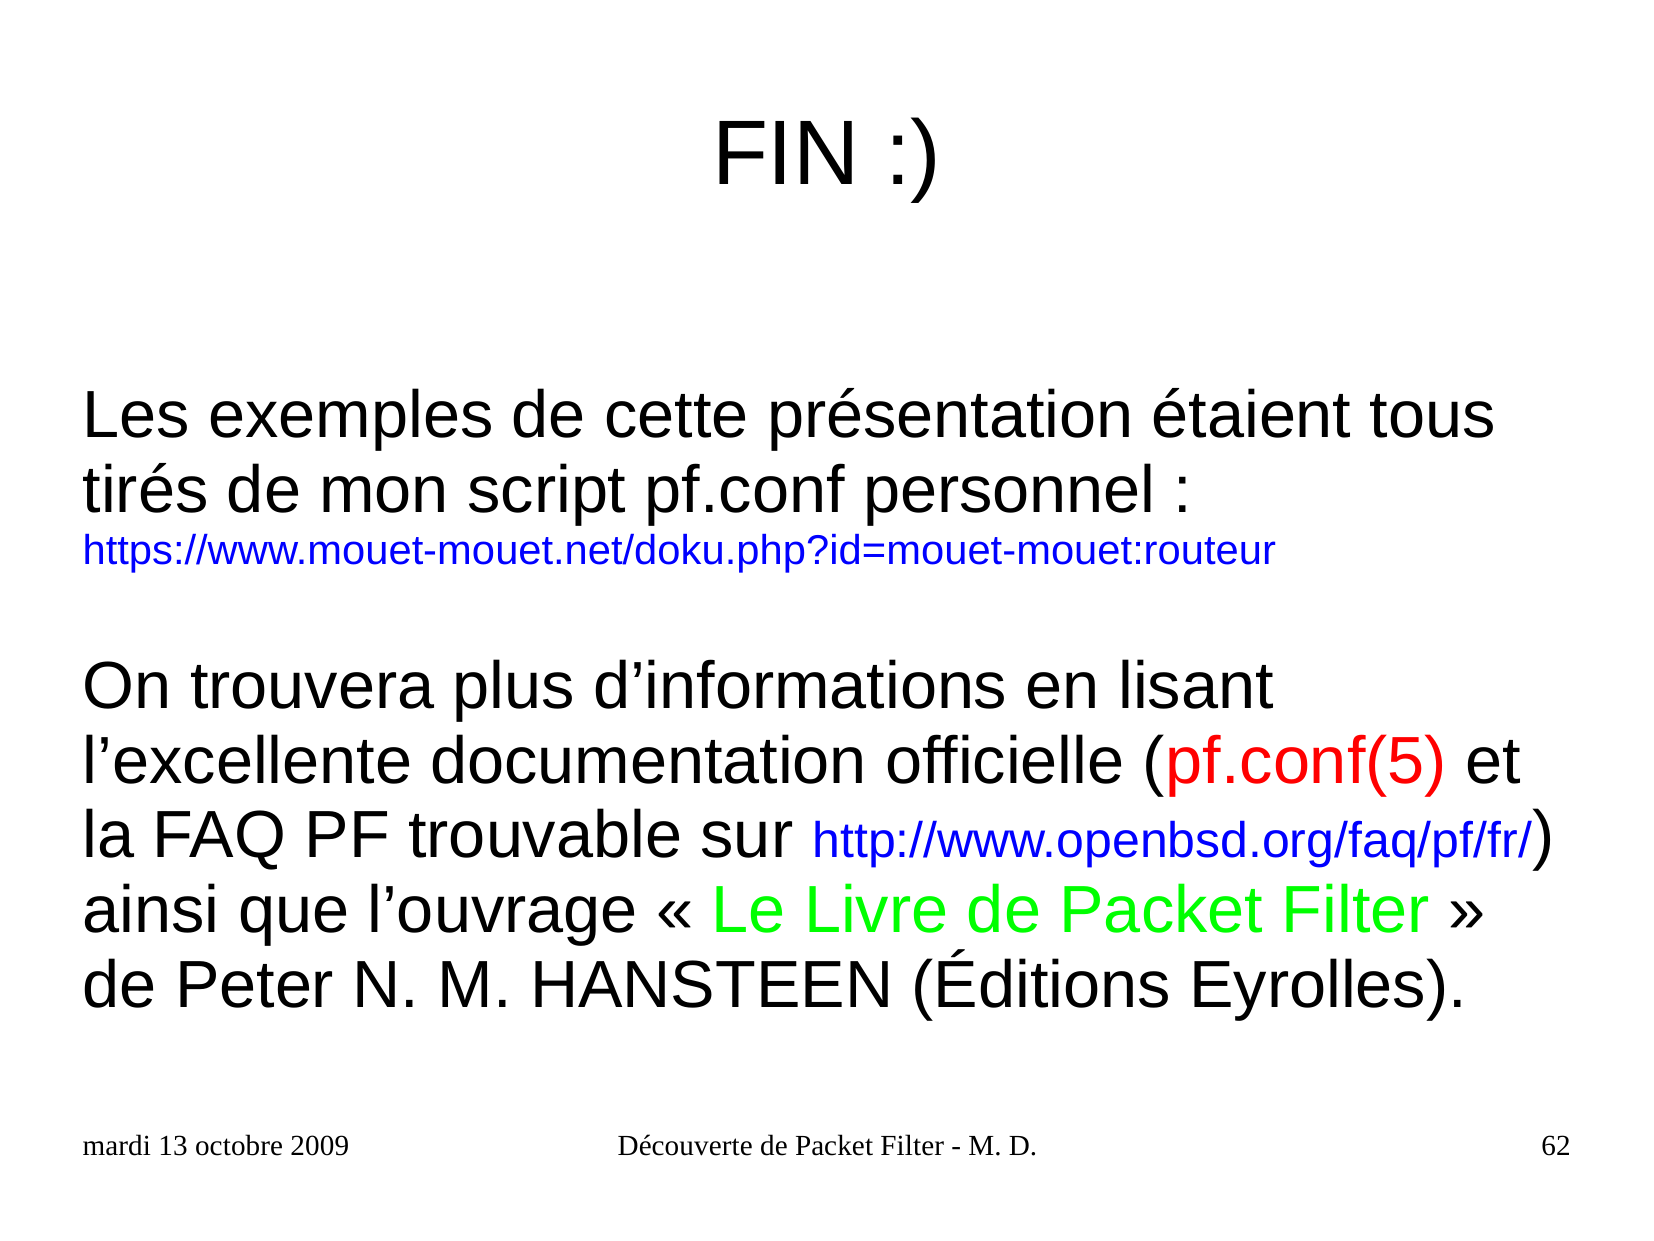

# FIN :)
Les exemples de cette présentation étaient tous tirés de mon script pf.conf personnel :
https://www.mouet-mouet.net/doku.php?id=mouet-mouet:routeur
On trouvera plus d’informations en lisant l’excellente documentation officielle (pf.conf(5) et la FAQ PF trouvable sur http://www.openbsd.org/faq/pf/fr/) ainsi que l’ouvrage « Le Livre de Packet Filter » de Peter N. M. HANSTEEN (Éditions Eyrolles).
mardi 13 octobre 2009
Découverte de Packet Filter - M. D.
62